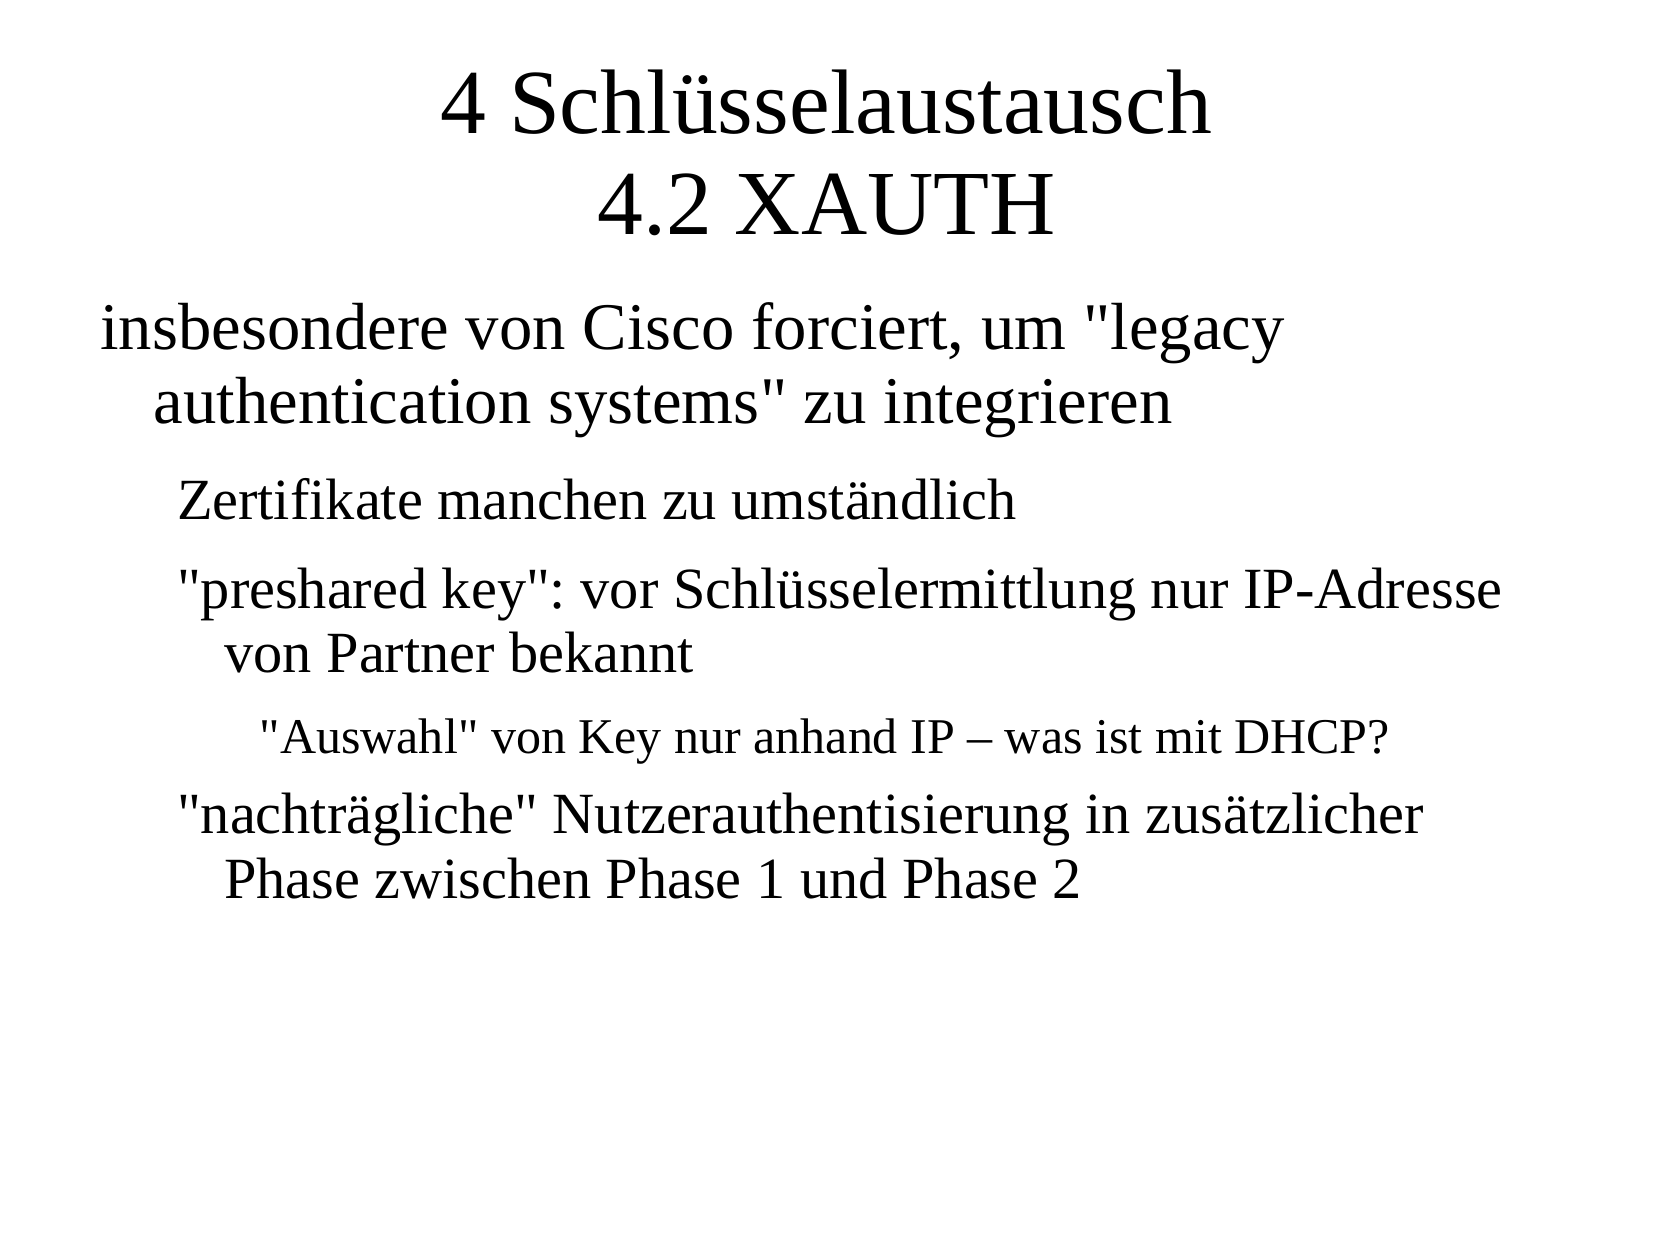

# 4 Schlüsselaustausch 4.2 XAUTH
insbesondere von Cisco forciert, um "legacy authentication systems" zu integrieren
Zertifikate manchen zu umständlich
"preshared key": vor Schlüsselermittlung nur IP-Adresse von Partner bekannt
"Auswahl" von Key nur anhand IP – was ist mit DHCP?
"nachträgliche" Nutzerauthentisierung in zusätzlicher Phase zwischen Phase 1 und Phase 2